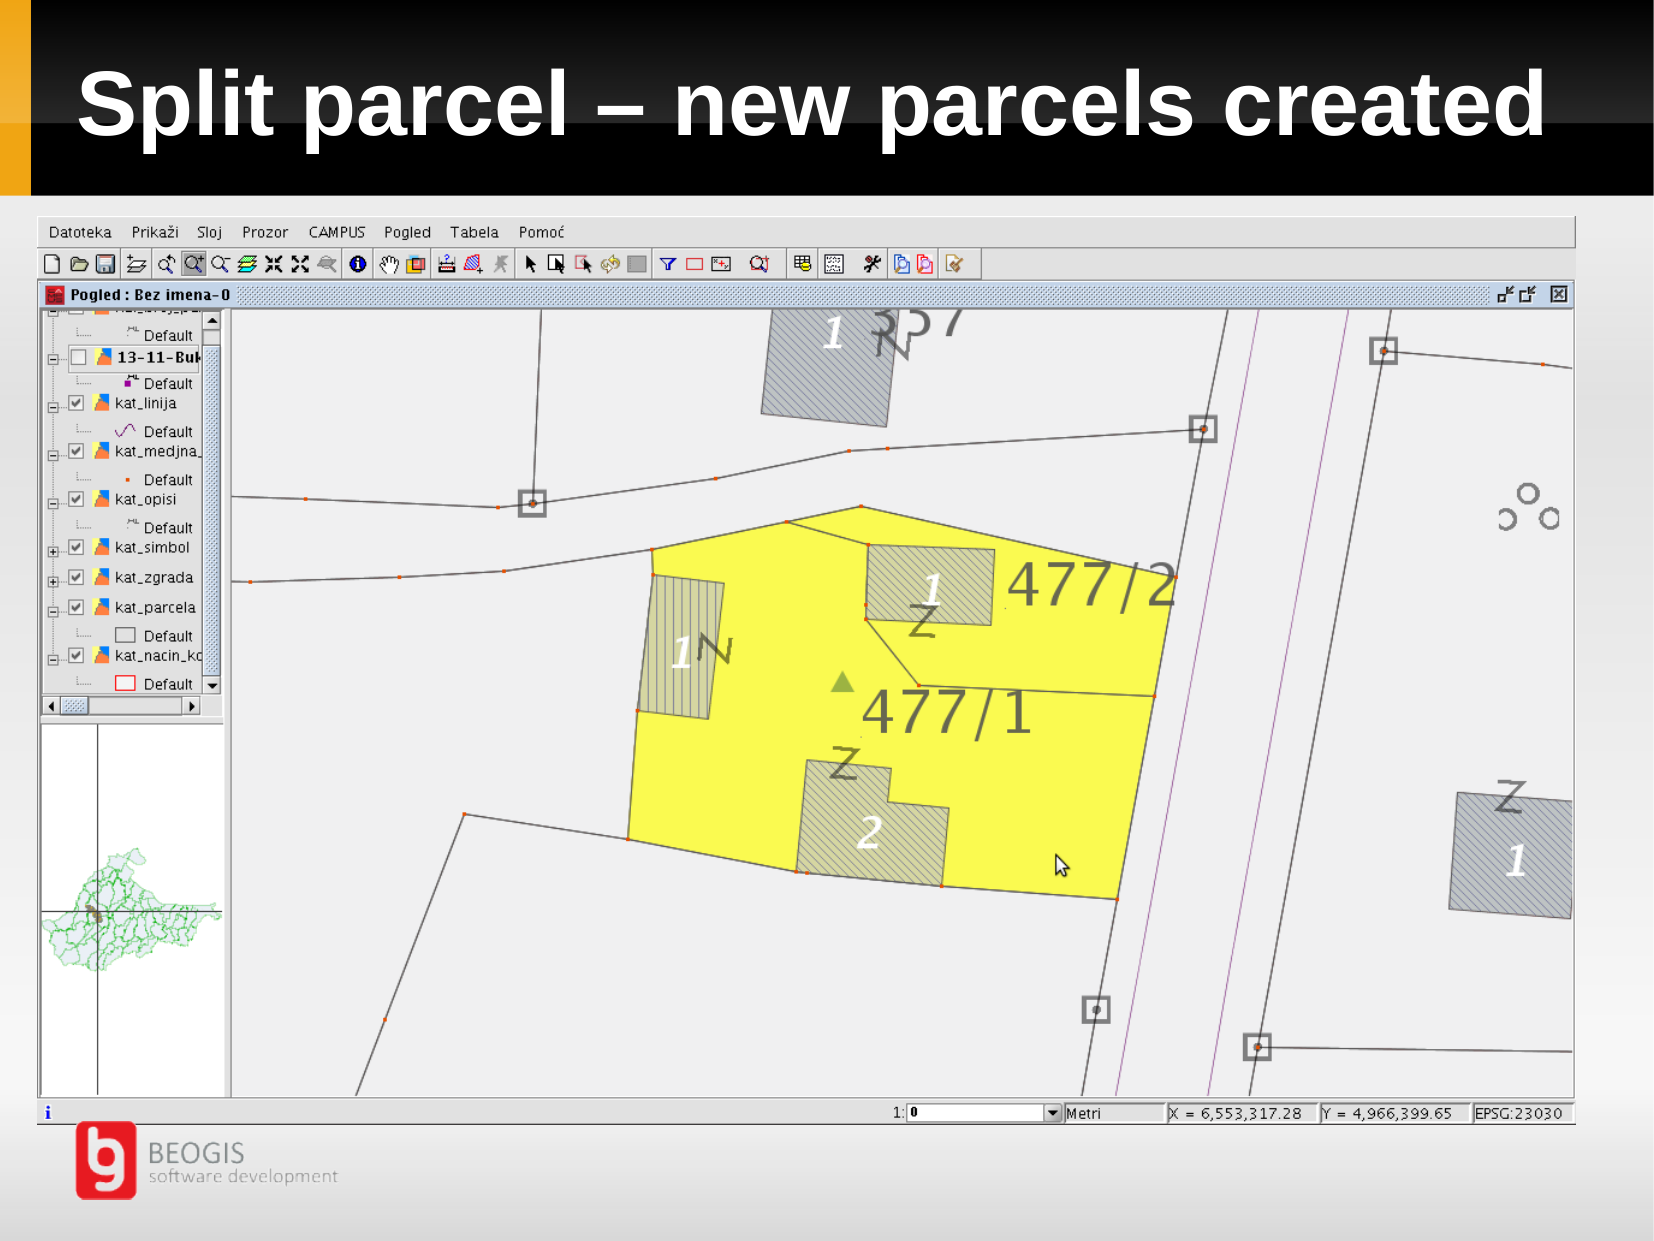

# Split parcel – new parcels created